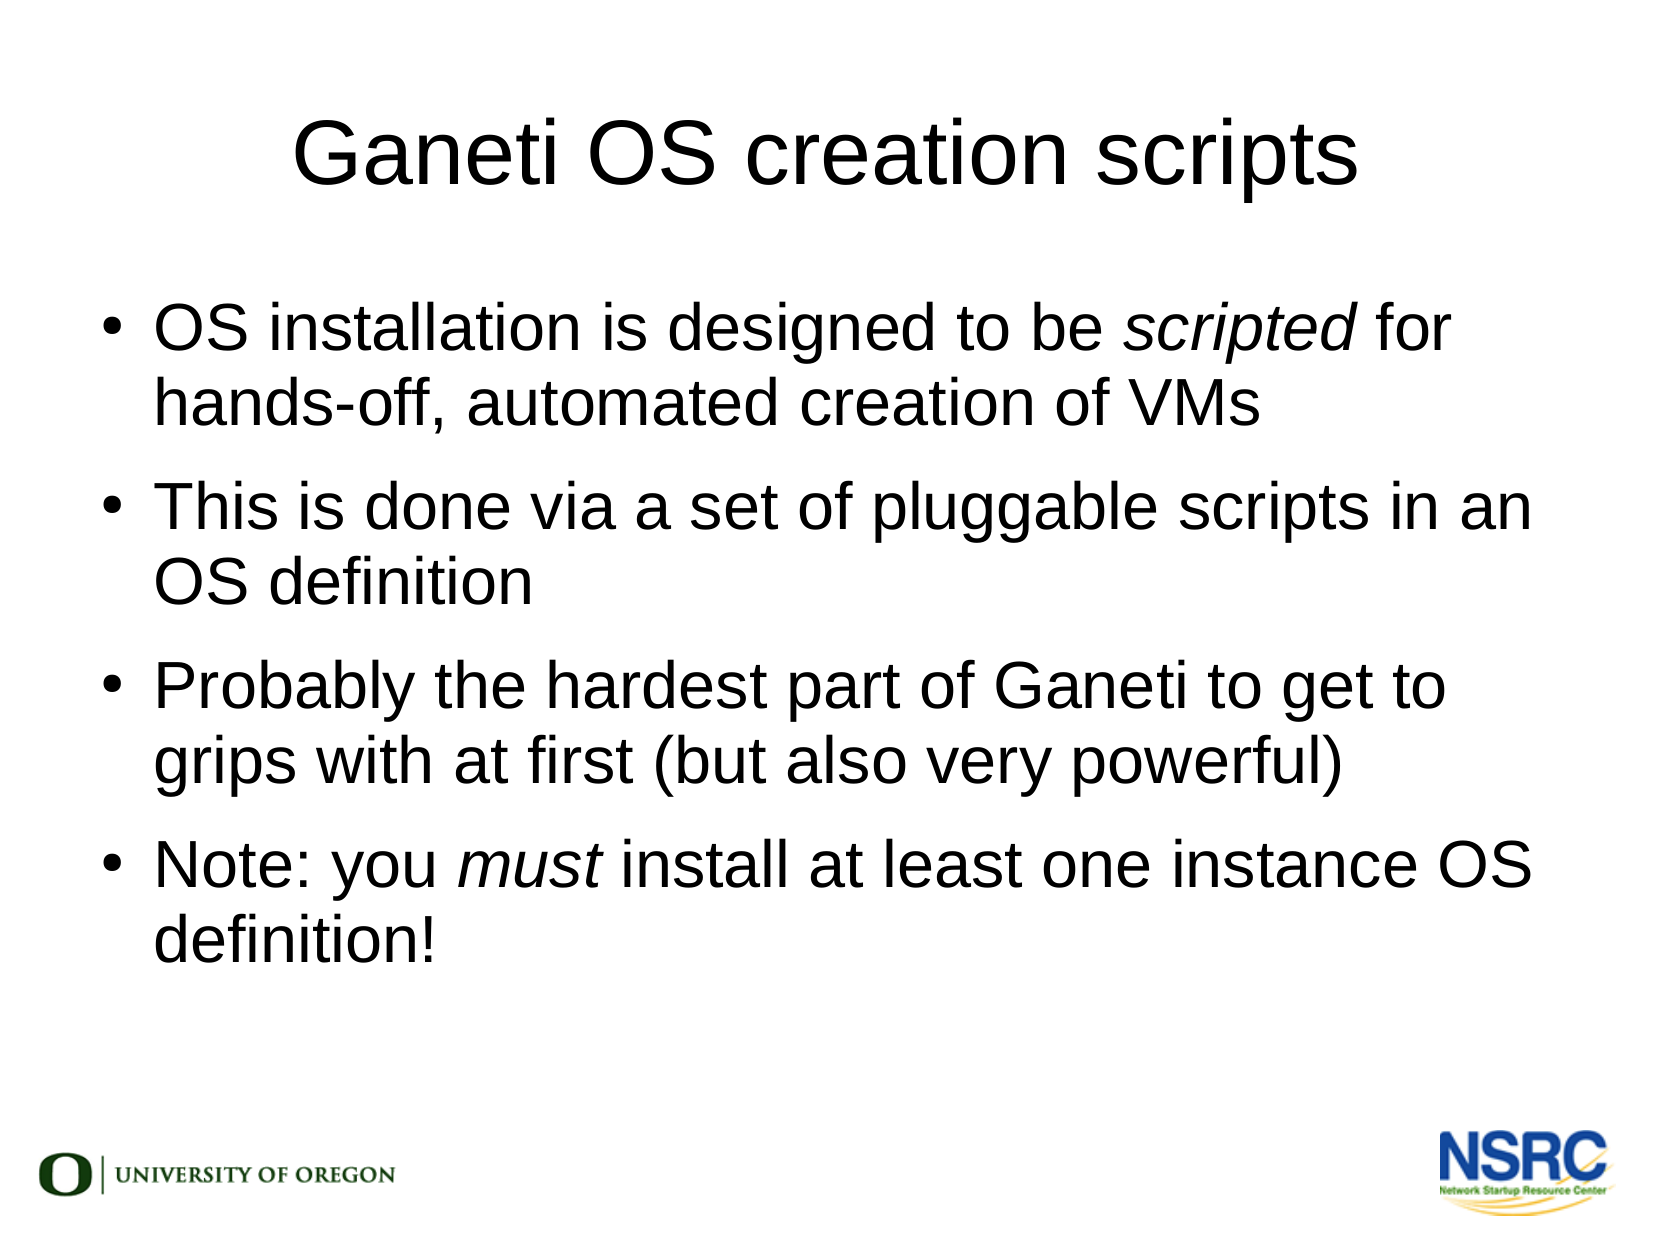

# Ganeti OS creation scripts
OS installation is designed to be scripted for hands-off, automated creation of VMs
This is done via a set of pluggable scripts in an OS definition
Probably the hardest part of Ganeti to get to grips with at first (but also very powerful)
Note: you must install at least one instance OS definition!